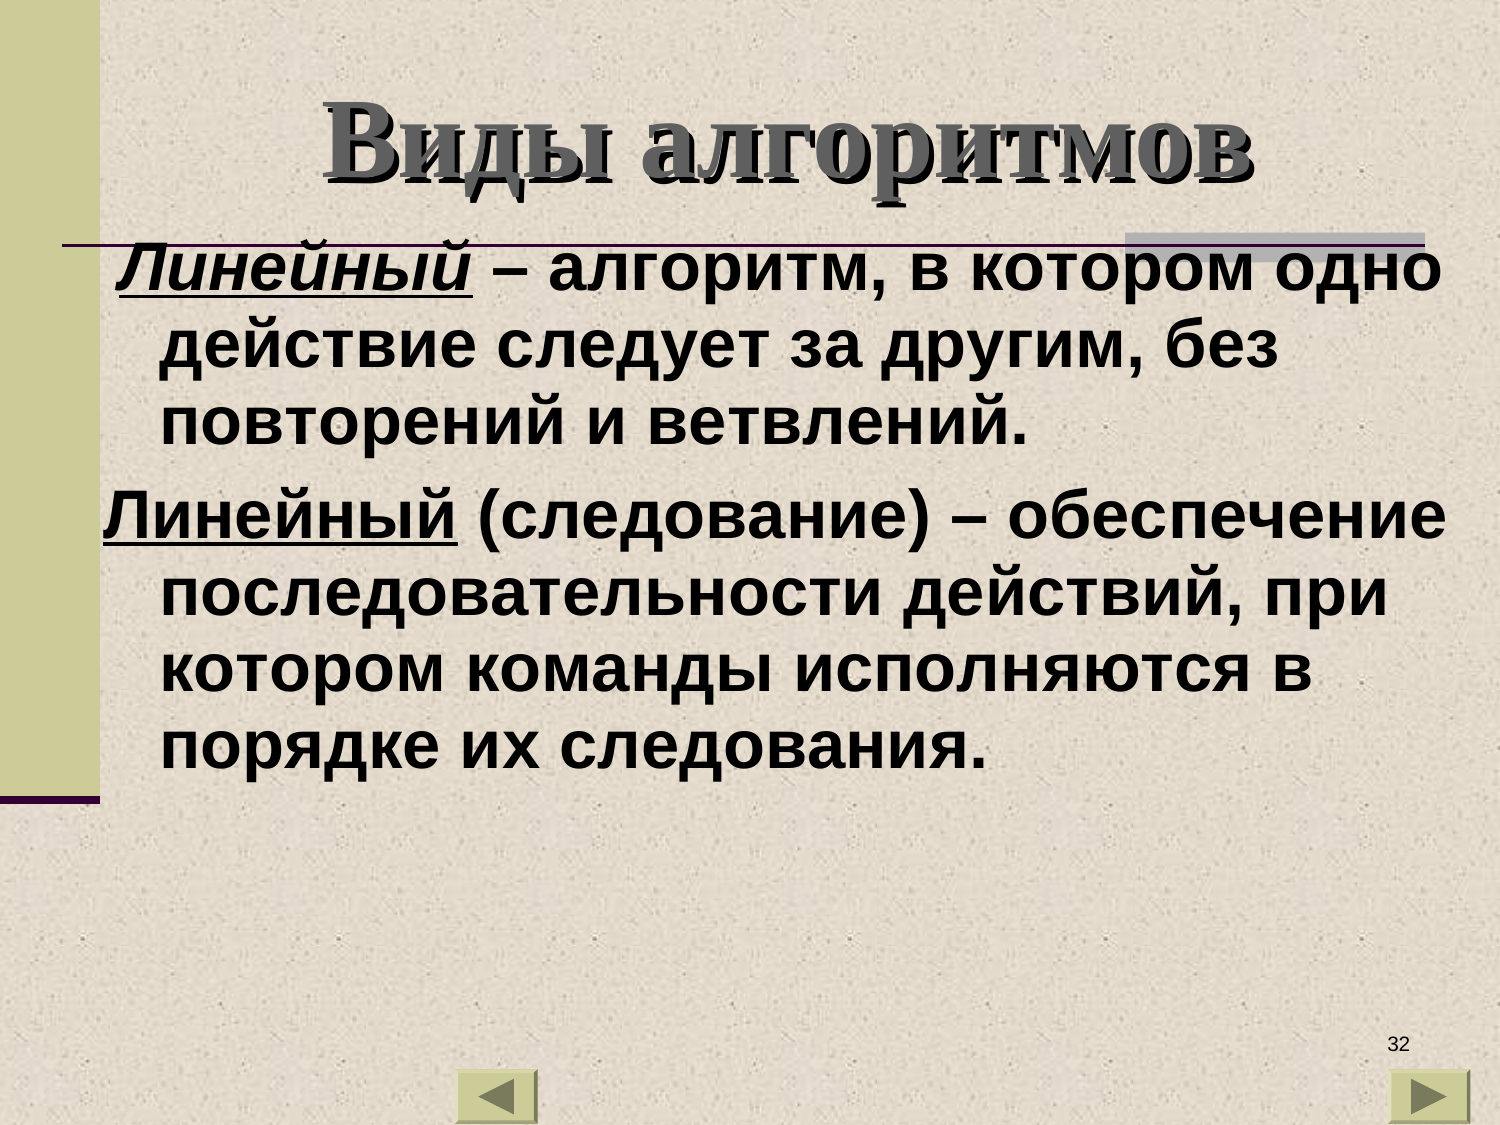

# Виды алгоритмов
 Линейный – алгоритм, в котором одно действие следует за другим, без повторений и ветвлений.
Линейный (следование) – обеспечение последовательности действий, при котором команды исполняются в порядке их следования.
32